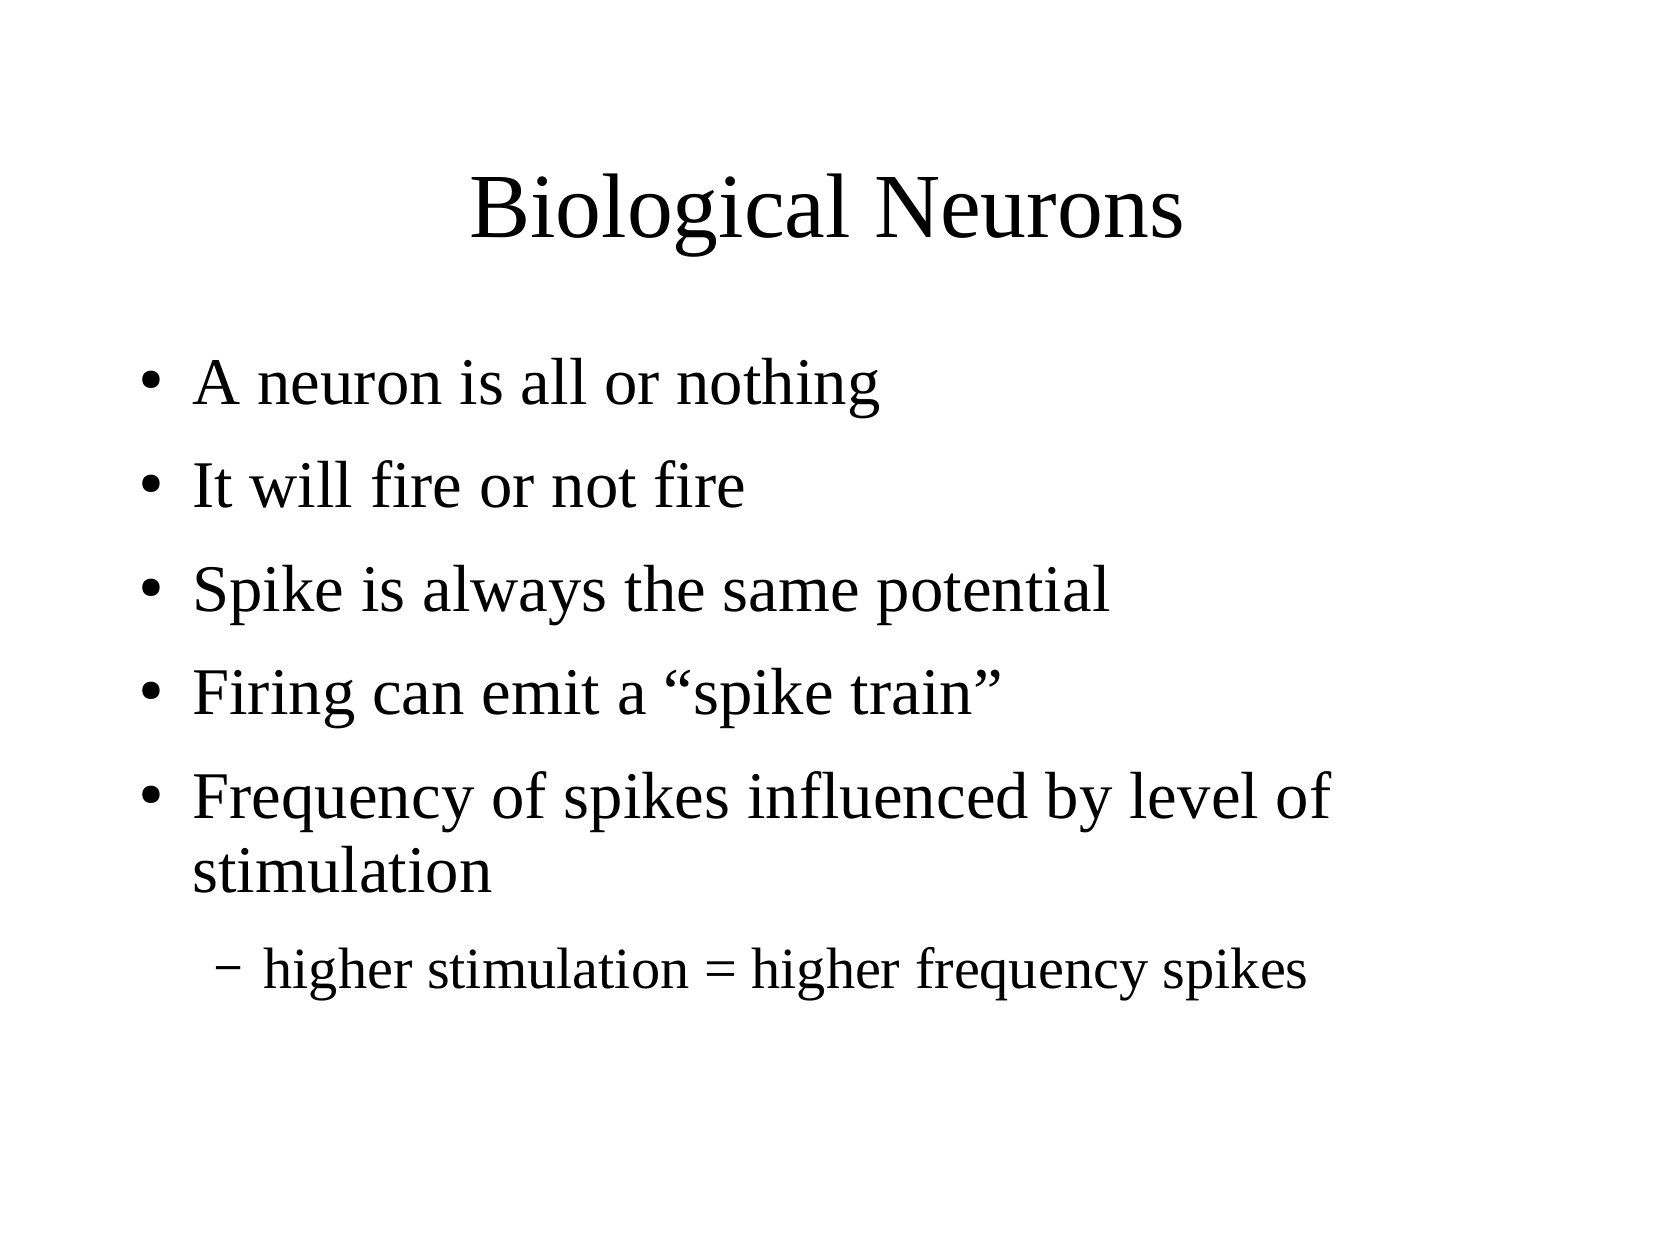

# Biological Neurons
A neuron is all or nothing
It will fire or not fire
Spike is always the same potential
Firing can emit a “spike train”
Frequency of spikes influenced by level of stimulation
higher stimulation = higher frequency spikes